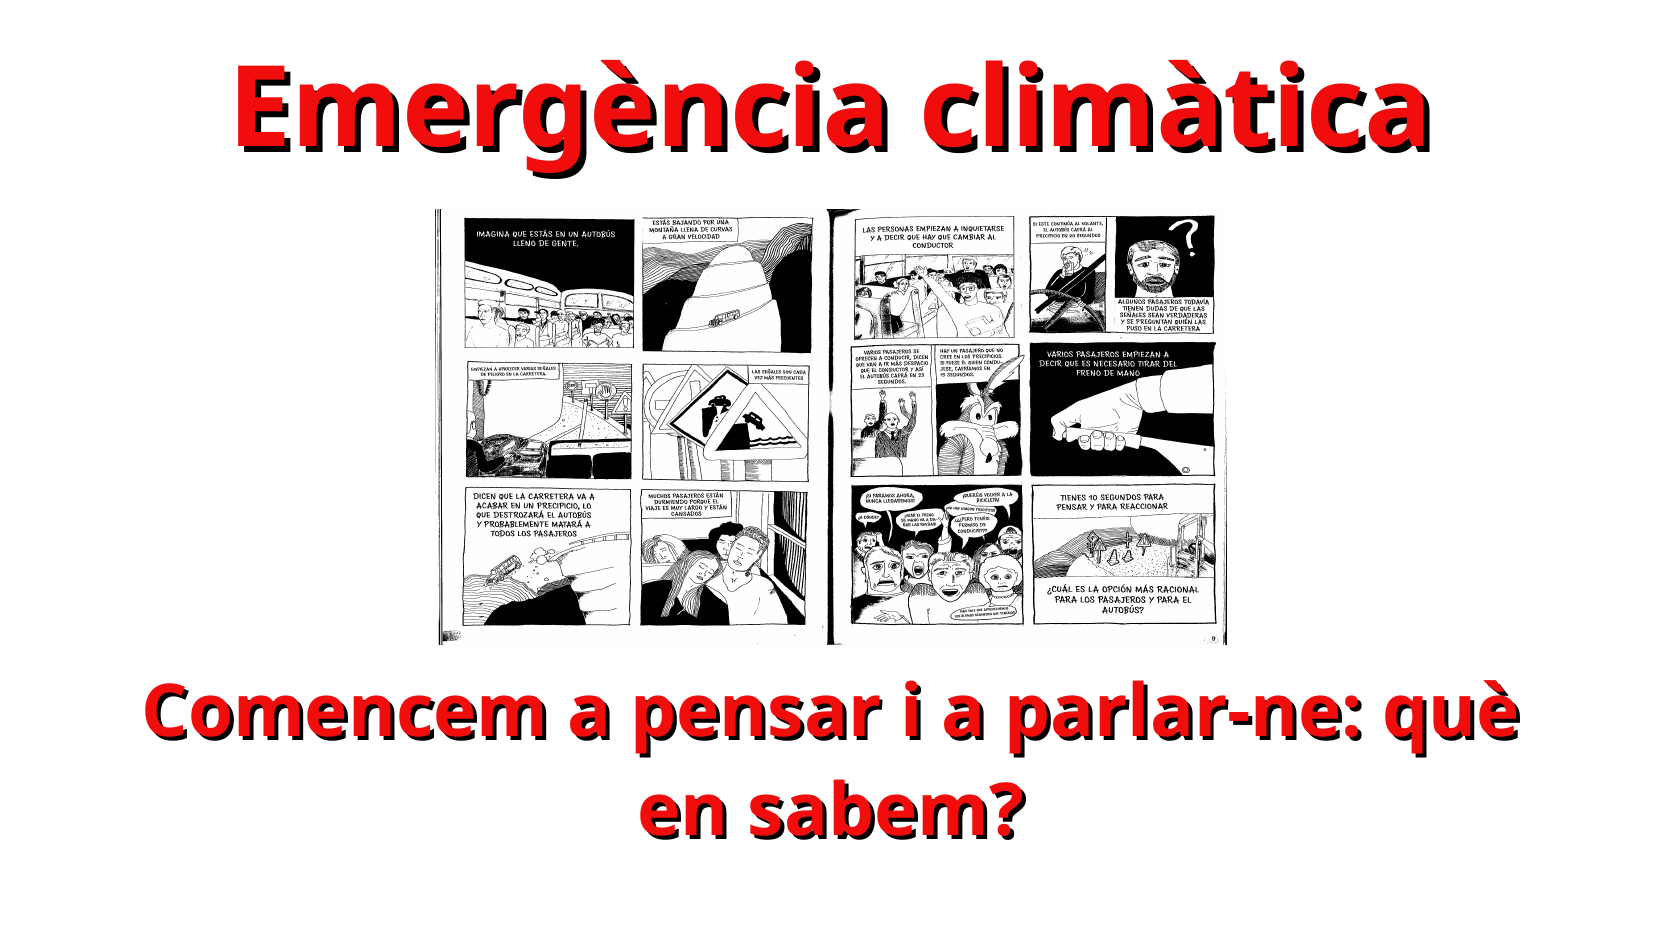

# Emergència climàtica
Comencem a pensar i a parlar-ne: què en sabem?